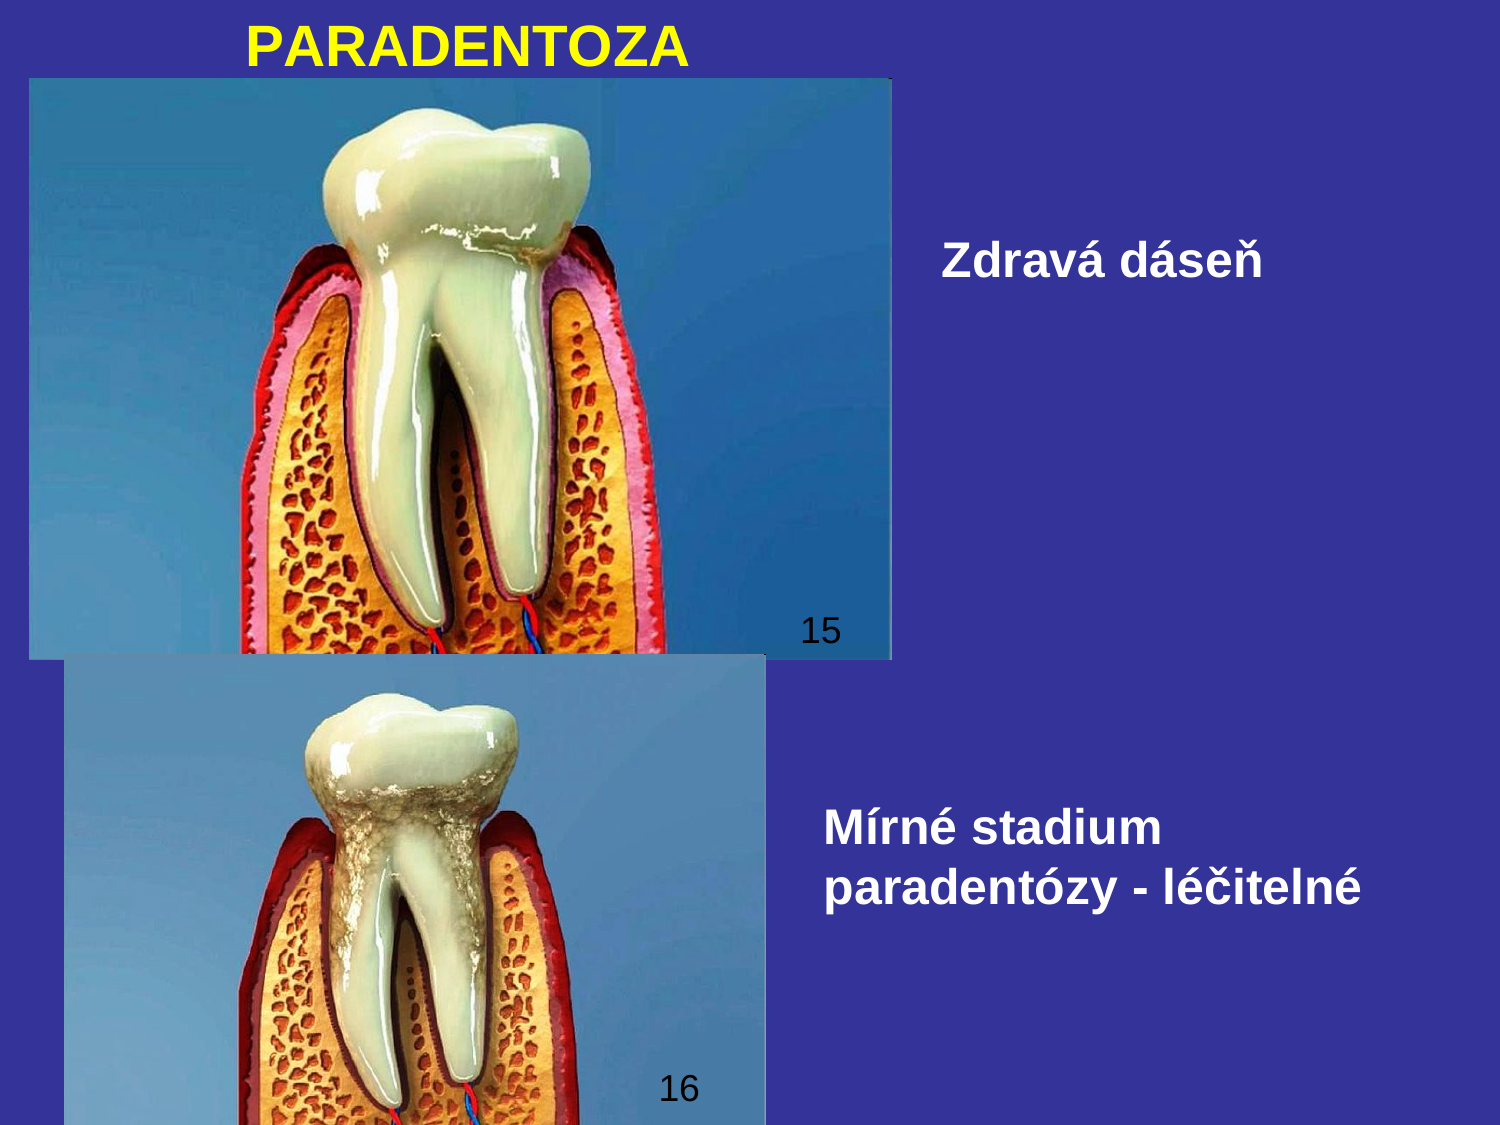

PARADENTOZA
Zdravá dáseň
15
Mírné stadium paradentózy - léčitelné
16